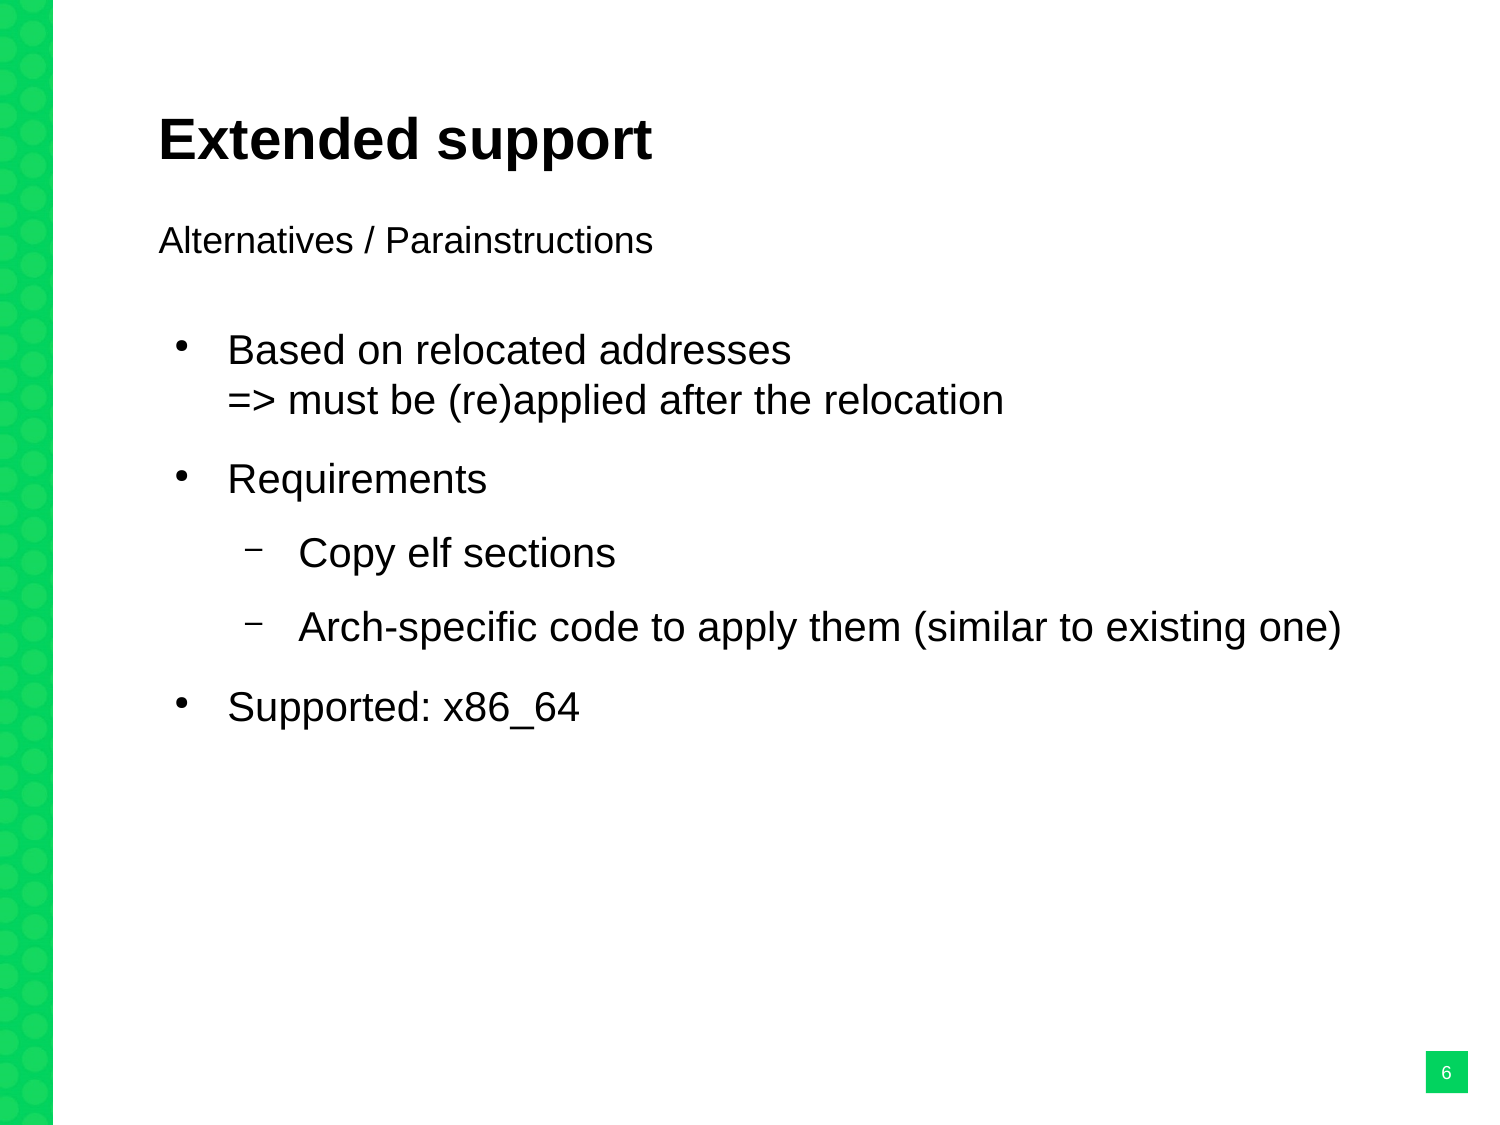

# Extended support
Alternatives / Parainstructions
Based on relocated addresses
=> must be (re)applied after the relocation
Requirements
Copy elf sections
Arch-specific code to apply them (similar to existing one)
Supported: x86_64